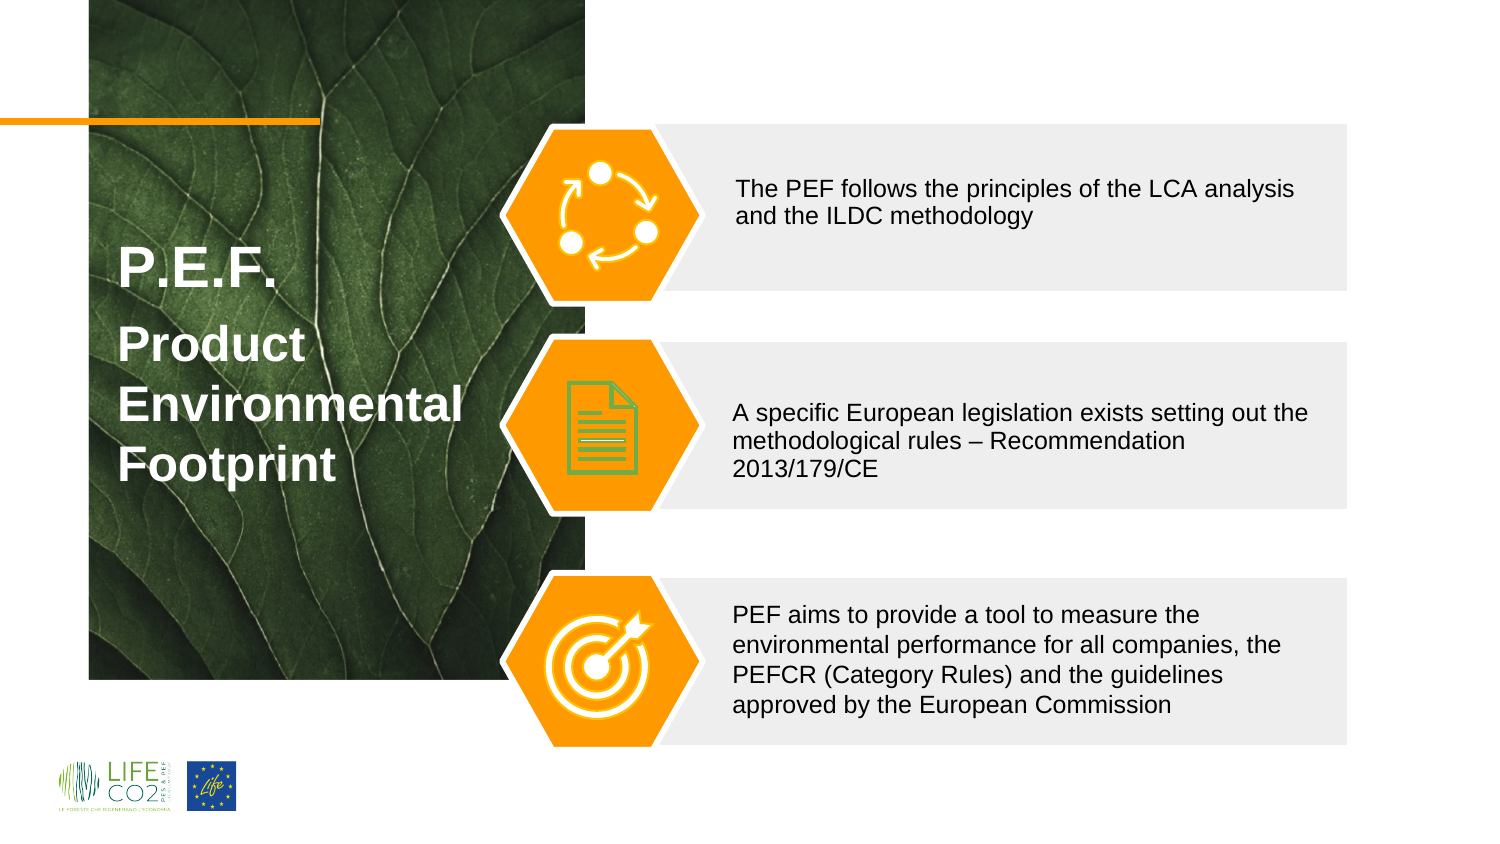

The PEF follows the principles of the LCA analysis and the ILDC methodology
P.E.F.
Product Environmental Footprint
A specific European legislation exists setting out the methodological rules – Recommendation 2013/179/CE
PEF aims to provide a tool to measure the environmental performance for all companies, the PEFCR (Category Rules) and the guidelines approved by the European Commission